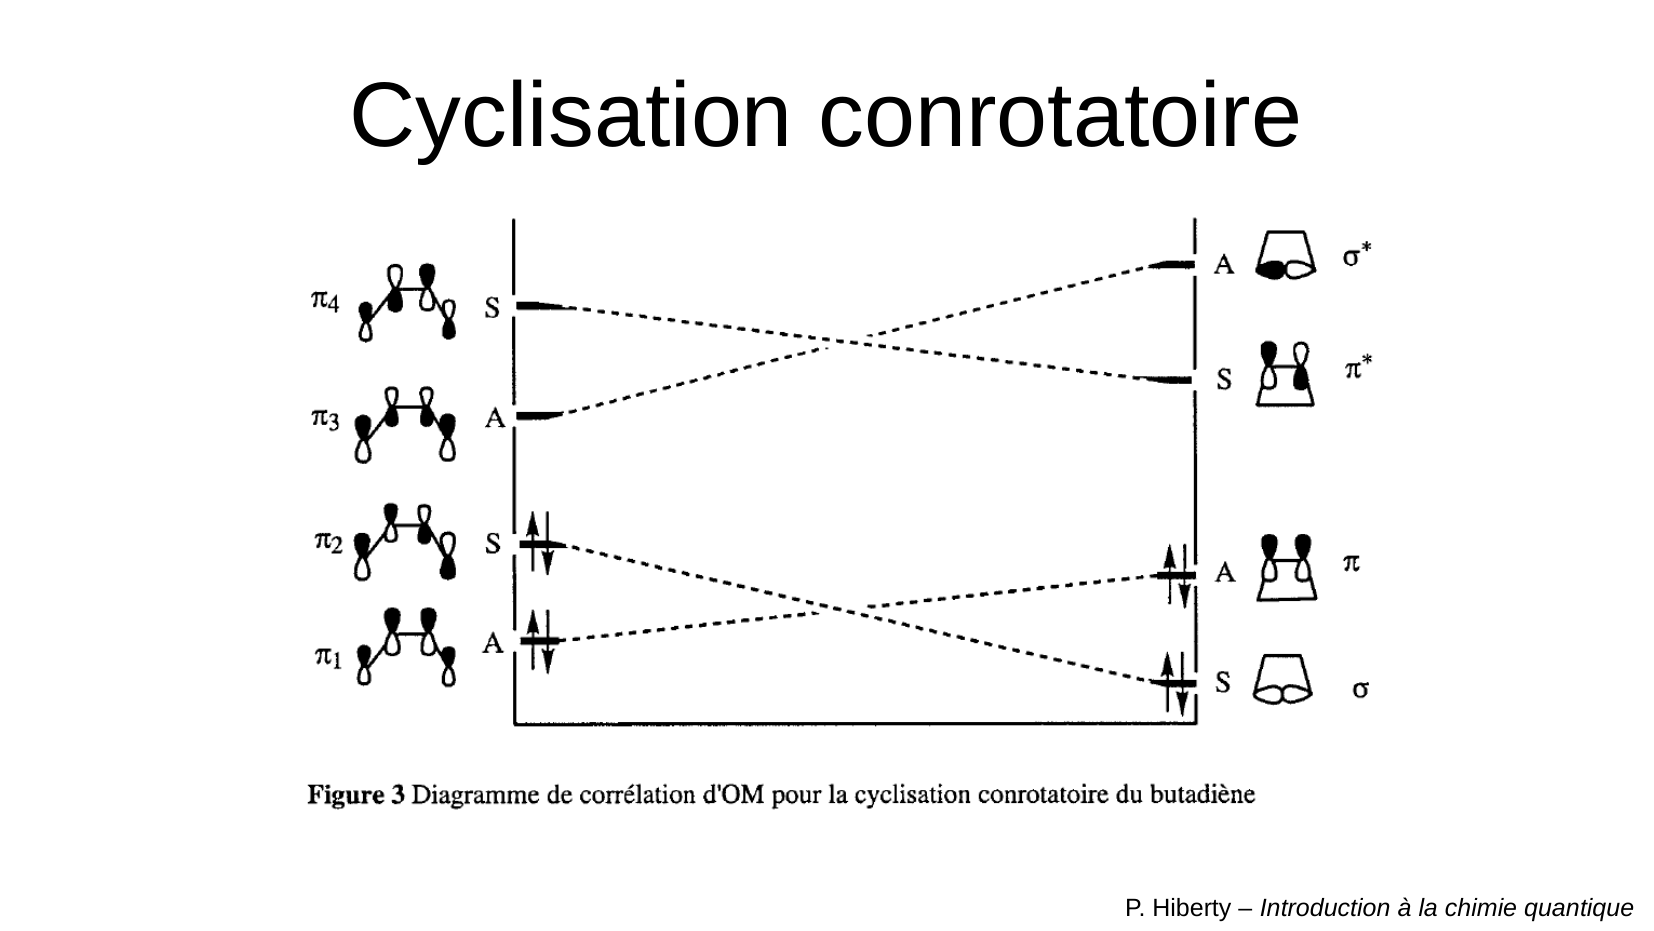

# Cyclisation conrotatoire
P. Hiberty – Introduction à la chimie quantique